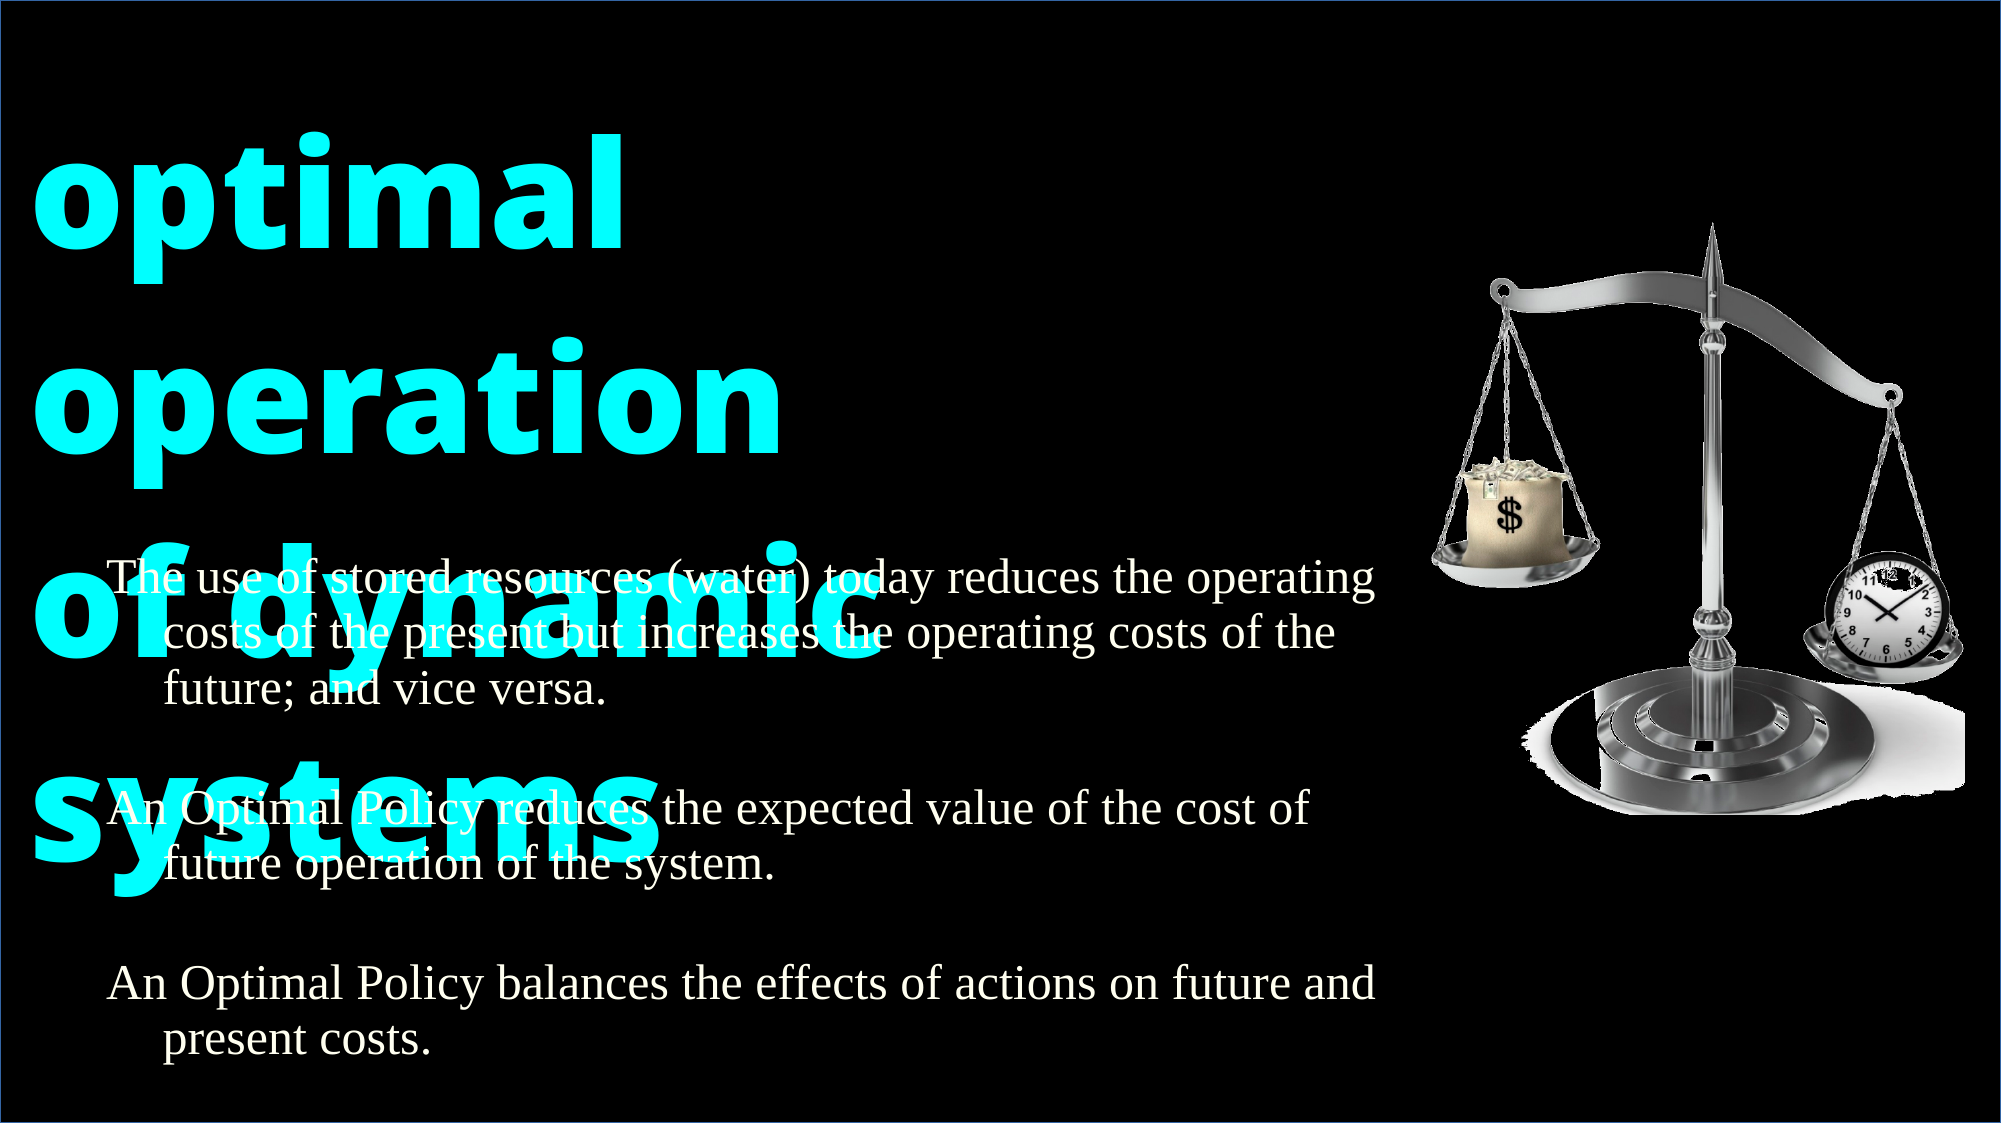

# optimal operation of dynamic systems
The use of stored resources (water) today reduces the operating costs of the present but increases the operating costs of the future; and vice versa.
An Optimal Policy reduces the expected value of the cost of future operation of the system.
An Optimal Policy balances the effects of actions on future and present costs.